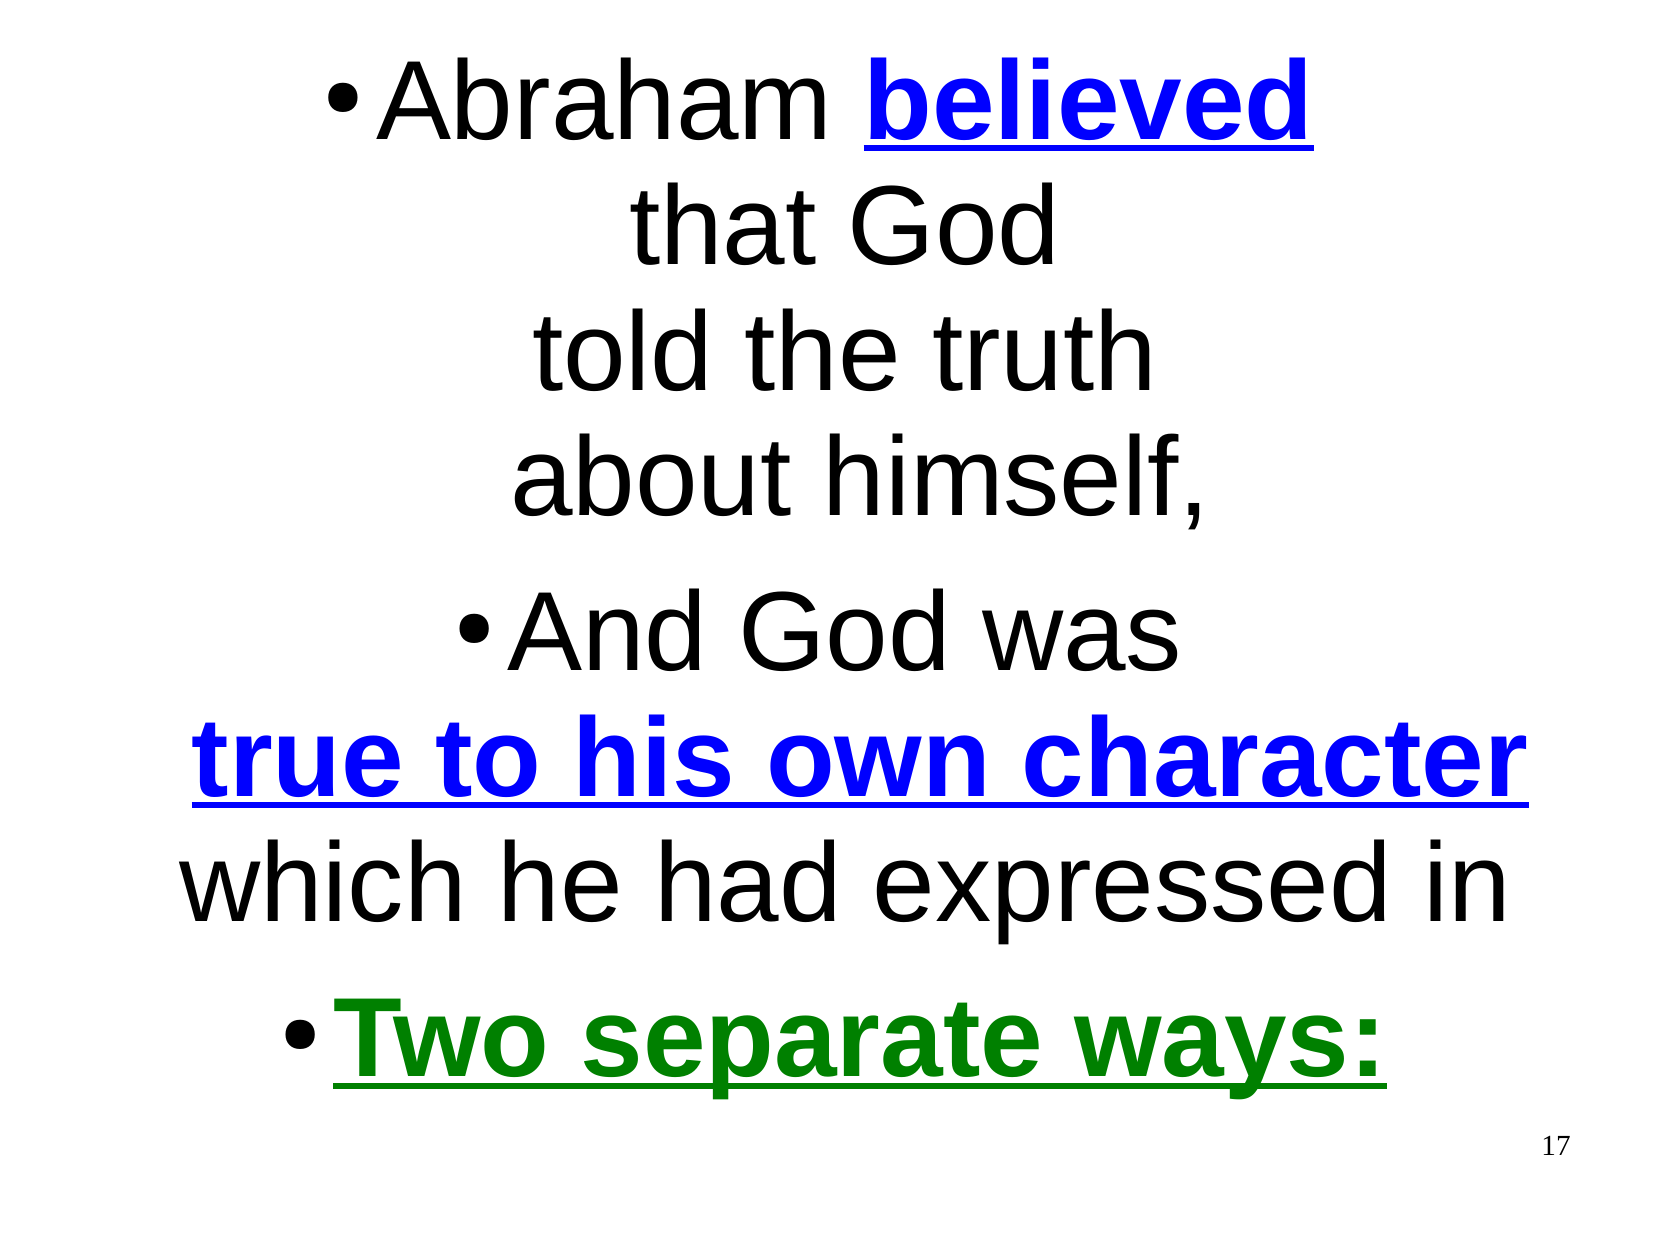

# Abraham believed that God told the truth about himself,
And God was
true to his own character which he had expressed in
Two separate ways:
17